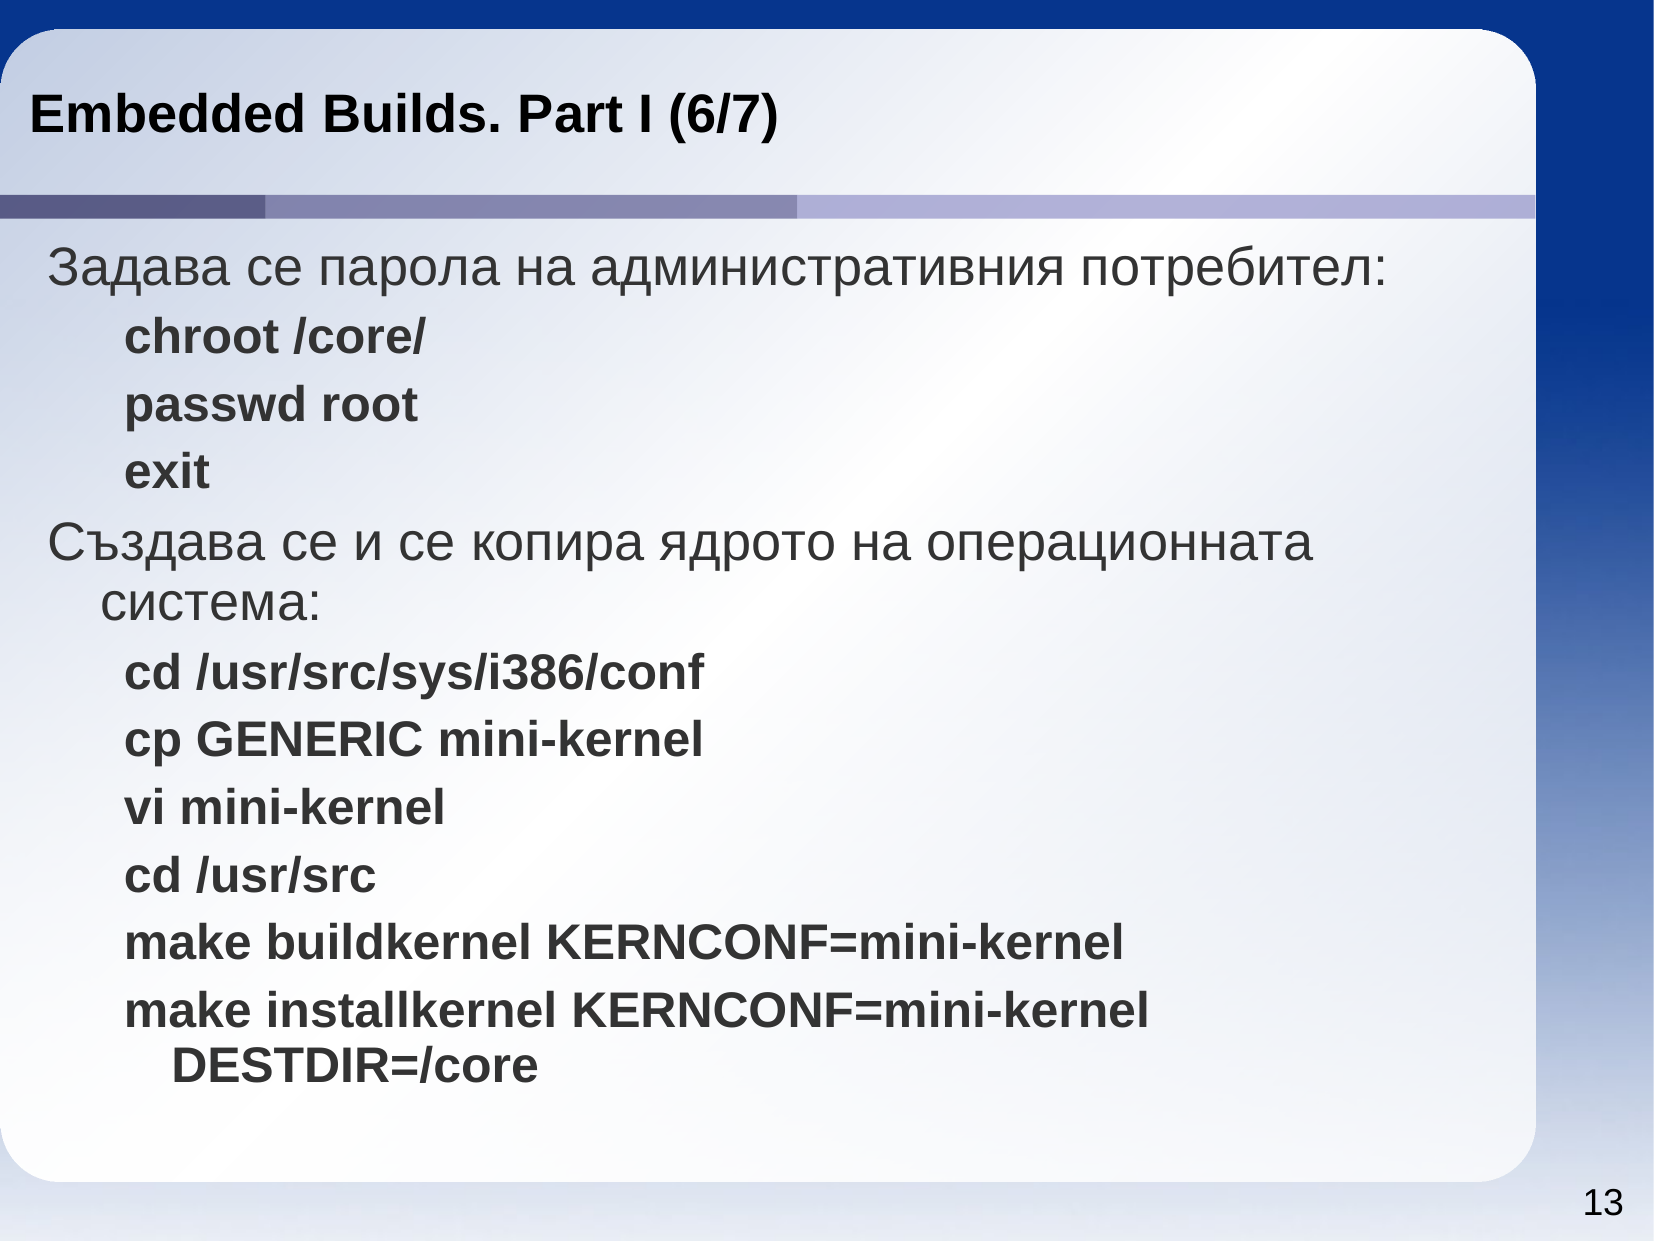

# Embedded Builds. Part I (6/7)
Задава се парола на административния потребител:
chroot /core/
passwd root
exit
Създава се и се копира ядрото на операционната система:
cd /usr/src/sys/i386/conf
cp GENERIC mini-kernel
vi mini-kernel
cd /usr/src
make buildkernel KERNCONF=mini-kernel
make installkernel KERNCONF=mini-kernel DESTDIR=/core
13